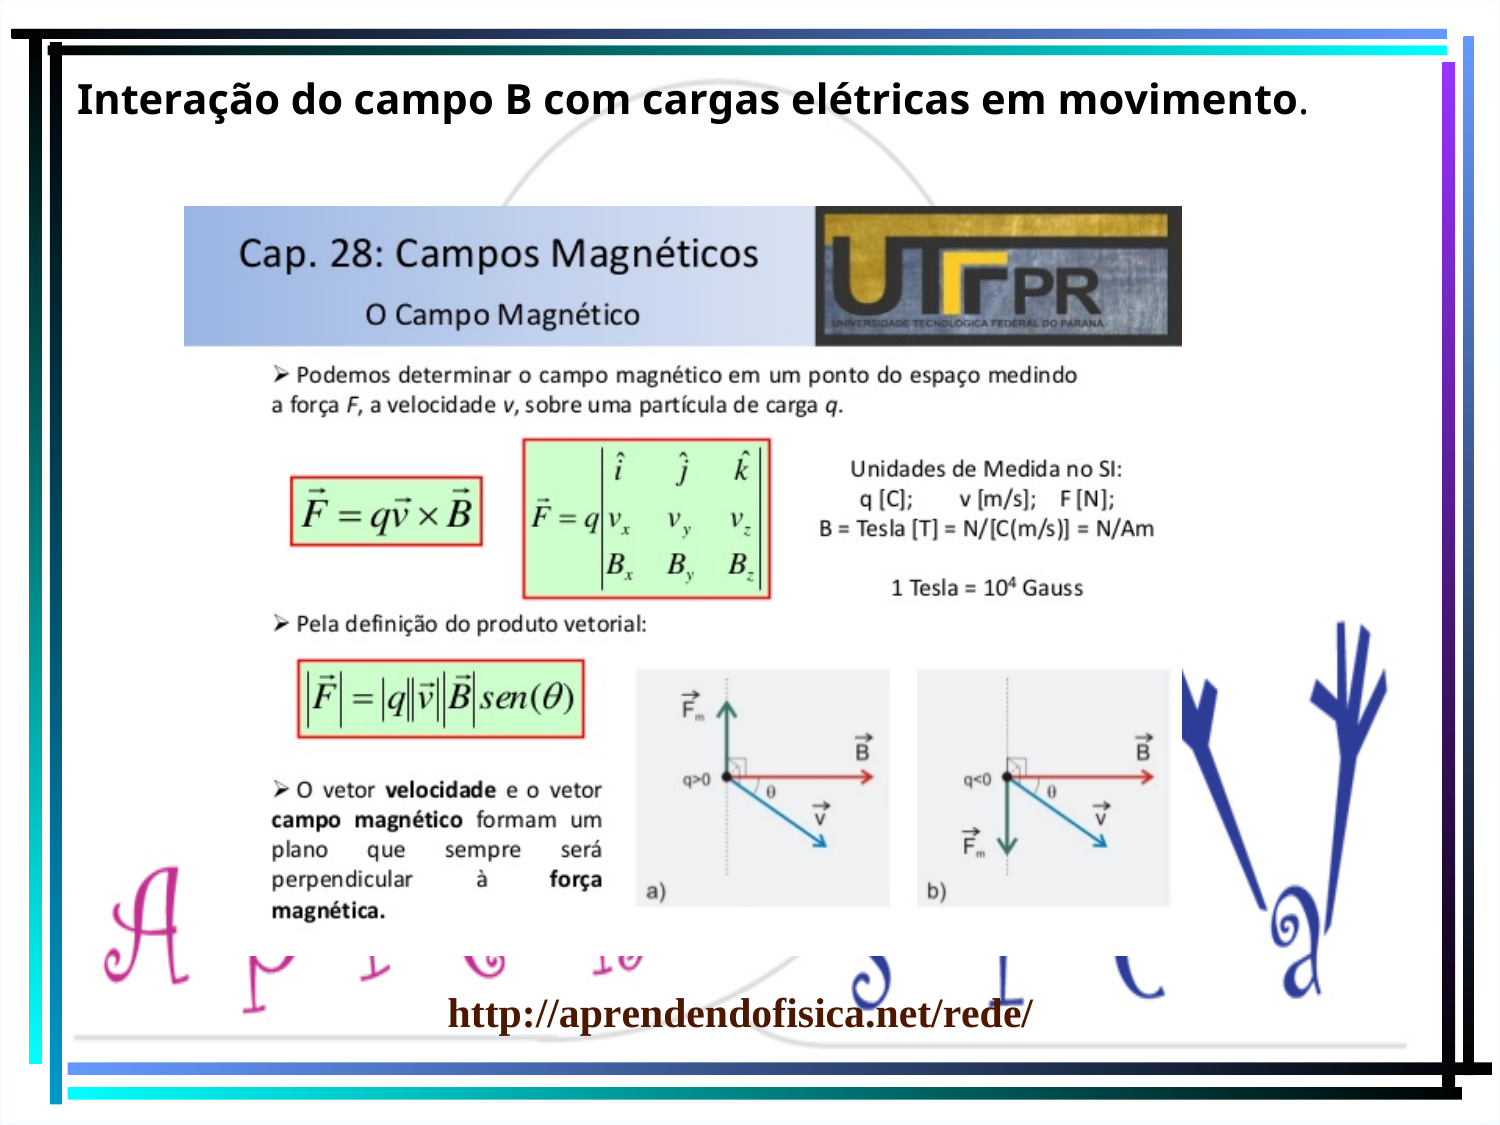

# Interação do campo B com cargas elétricas em movimento.
 http://aprendendofisica.net/rede/